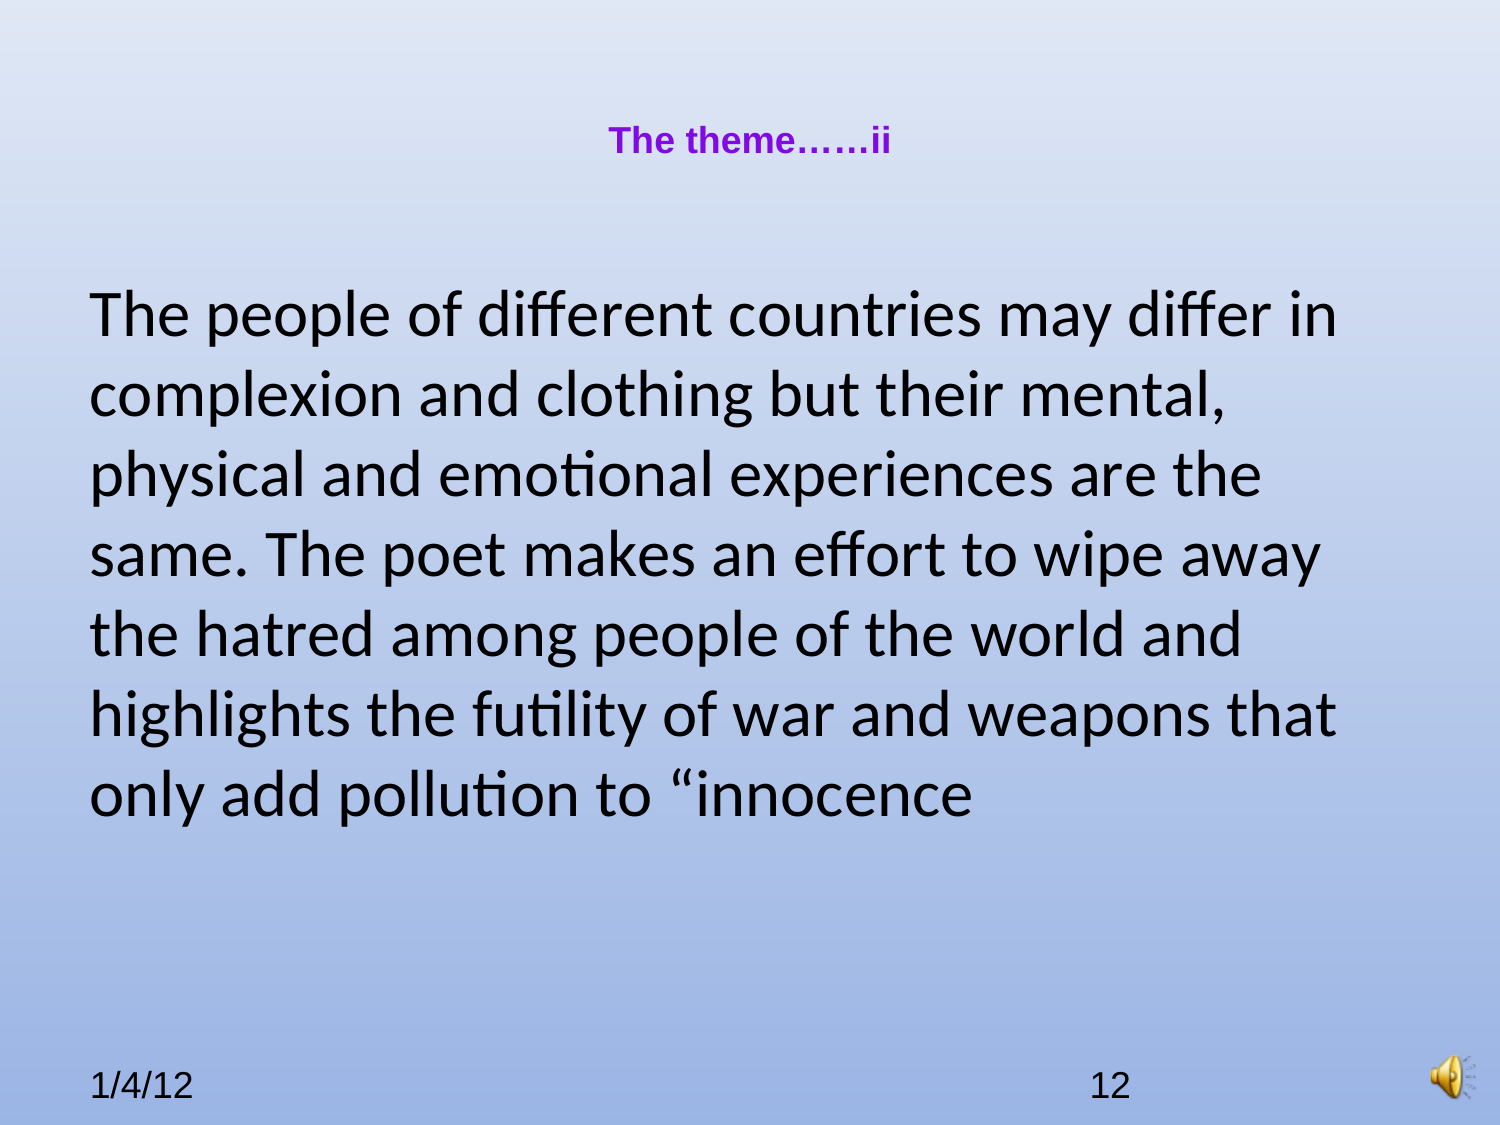

The theme……ii
The people of different countries may differ in complexion and clothing but their mental, physical and emotional experiences are the same. The poet makes an effort to wipe away the hatred among people of the world and highlights the futility of war and weapons that only add pollution to “innocence